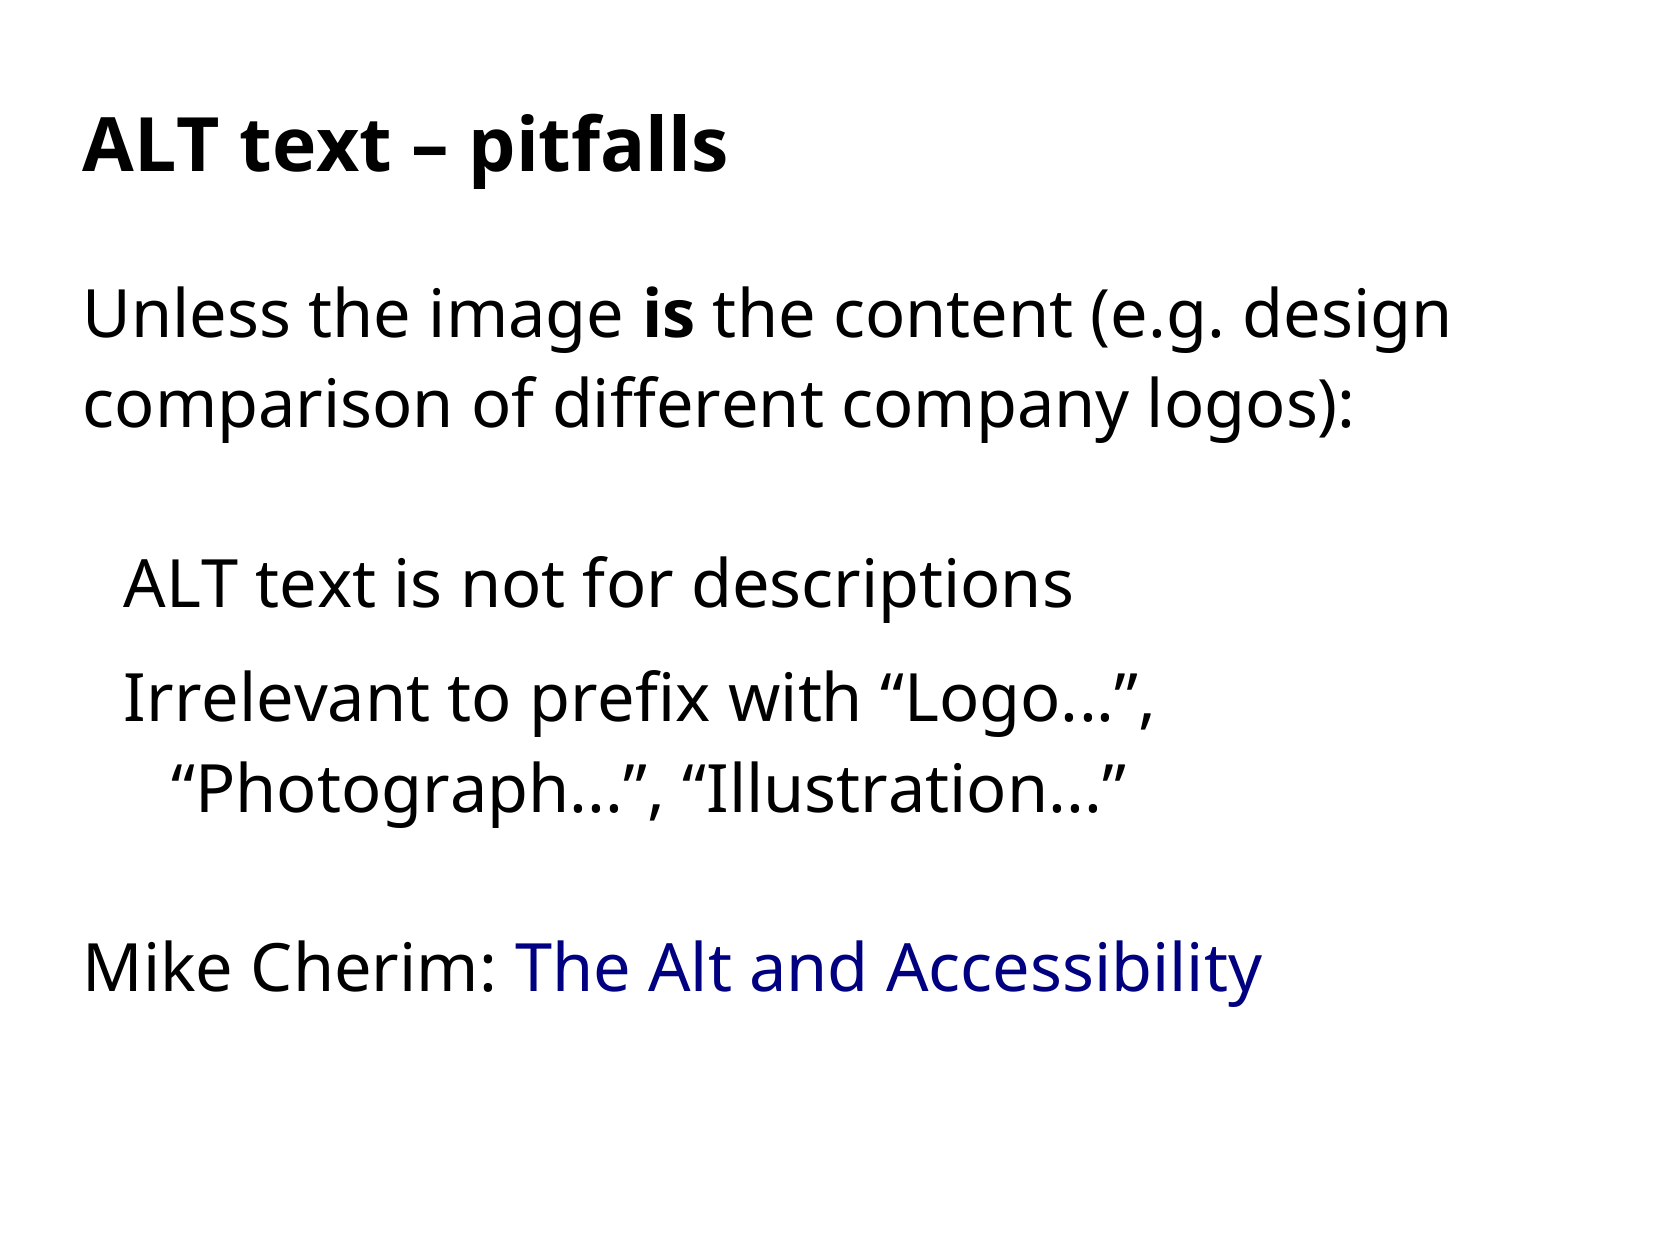

# ALT text – pitfalls
Unless the image is the content (e.g. design comparison of different company logos):
ALT text is not for descriptions
Irrelevant to prefix with “Logo...”, “Photograph...”, “Illustration...”
Mike Cherim: The Alt and Accessibility